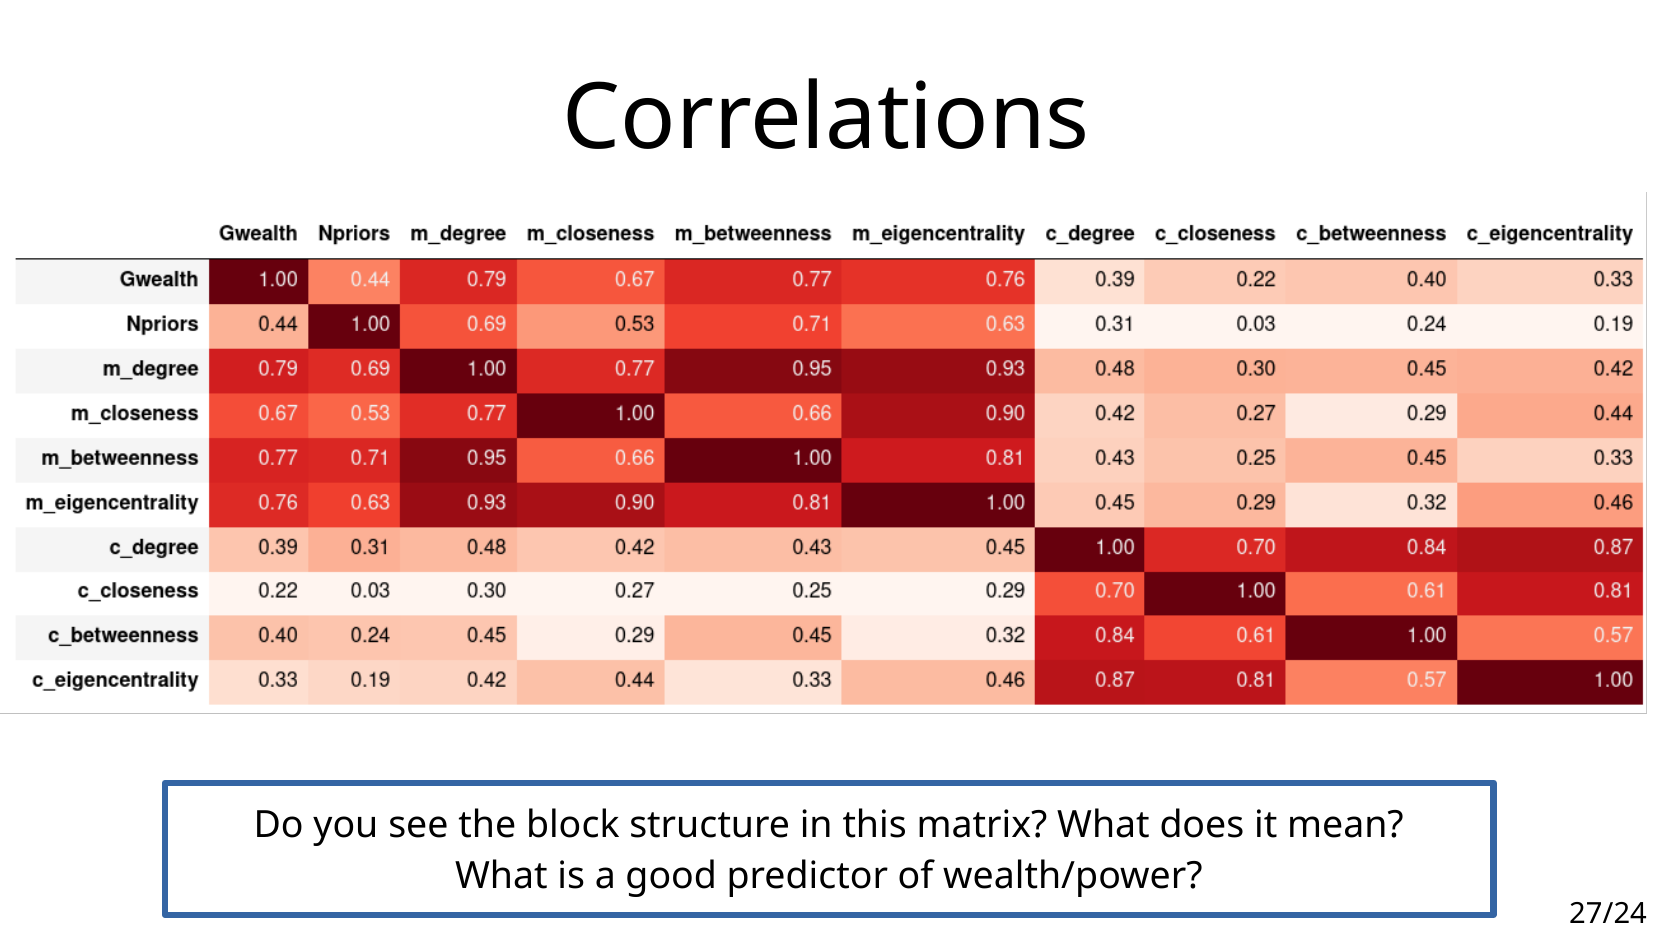

# Correlations
Do you see the block structure in this matrix? What does it mean?
What is a good predictor of wealth/power?
27